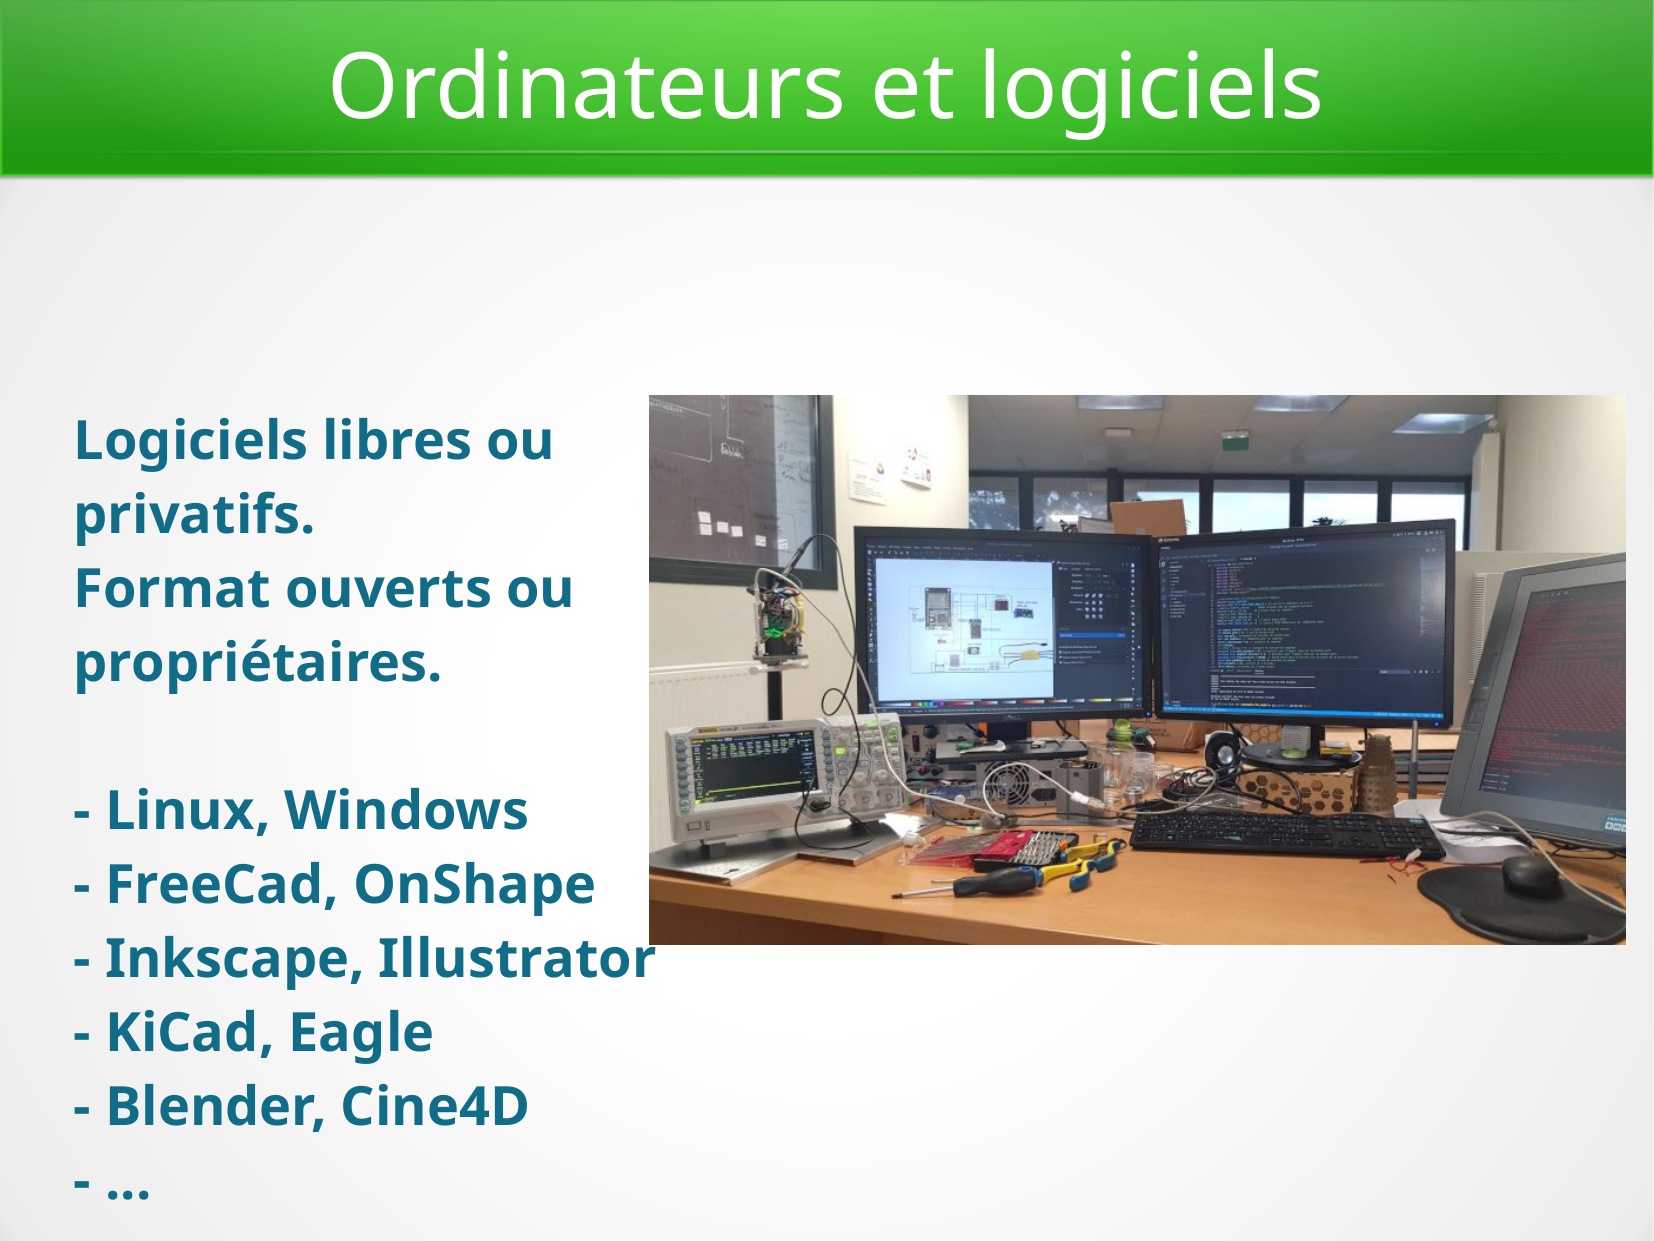

# Ordinateurs et logiciels
Logiciels libres ou privatifs.
Format ouverts ou propriétaires.
- Linux, Windows
- FreeCad, OnShape
- Inkscape, Illustrator
- KiCad, Eagle
- Blender, Cine4D
- ...